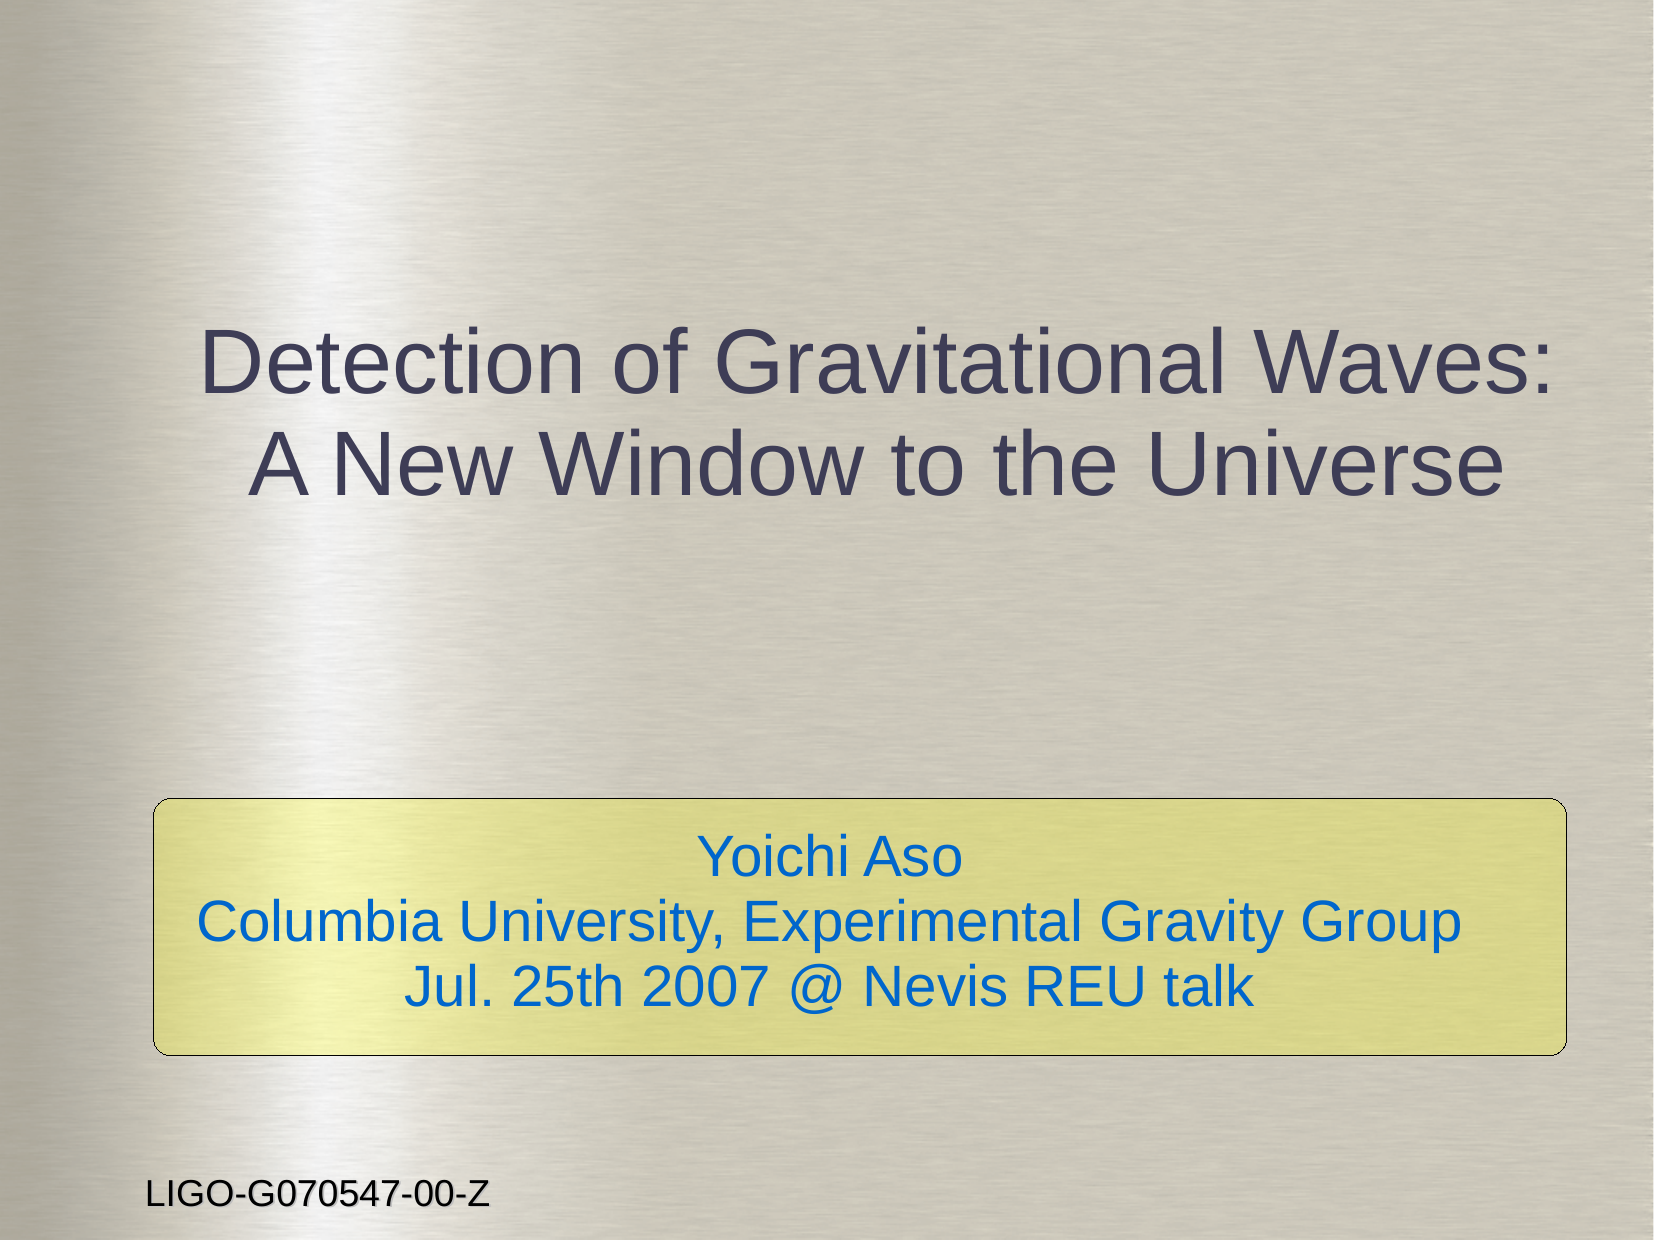

Detection of Gravitational Waves:
A New Window to the Universe
Yoichi Aso
Columbia University, Experimental Gravity Group
Jul. 25th 2007 @ Nevis REU talk
LIGO-G070547-00-Z